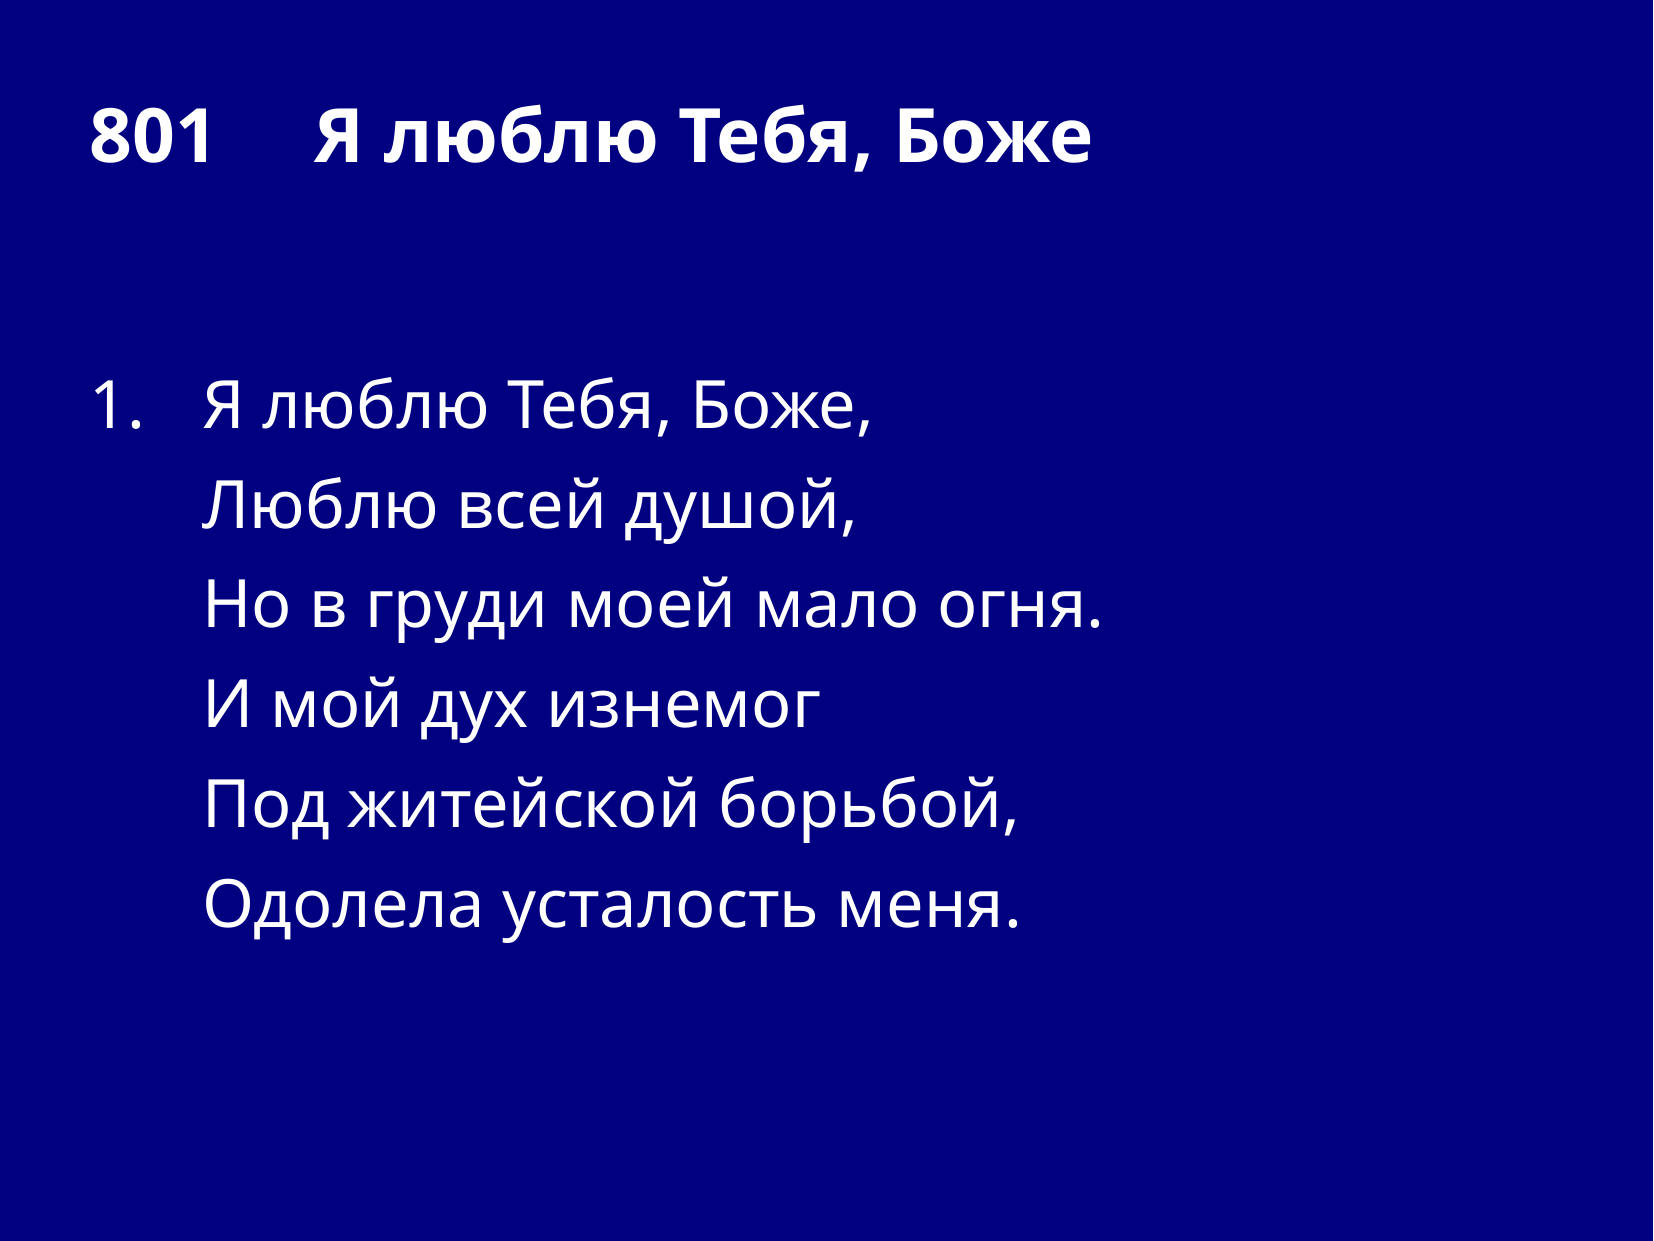

801	Я люблю Тебя, Боже
1.	Я люблю Тебя, Боже,
	Люблю всей душой,
	Но в груди моей мало огня.
	И мой дух изнемог
	Под житейской борьбой,
	Одолела усталость меня.